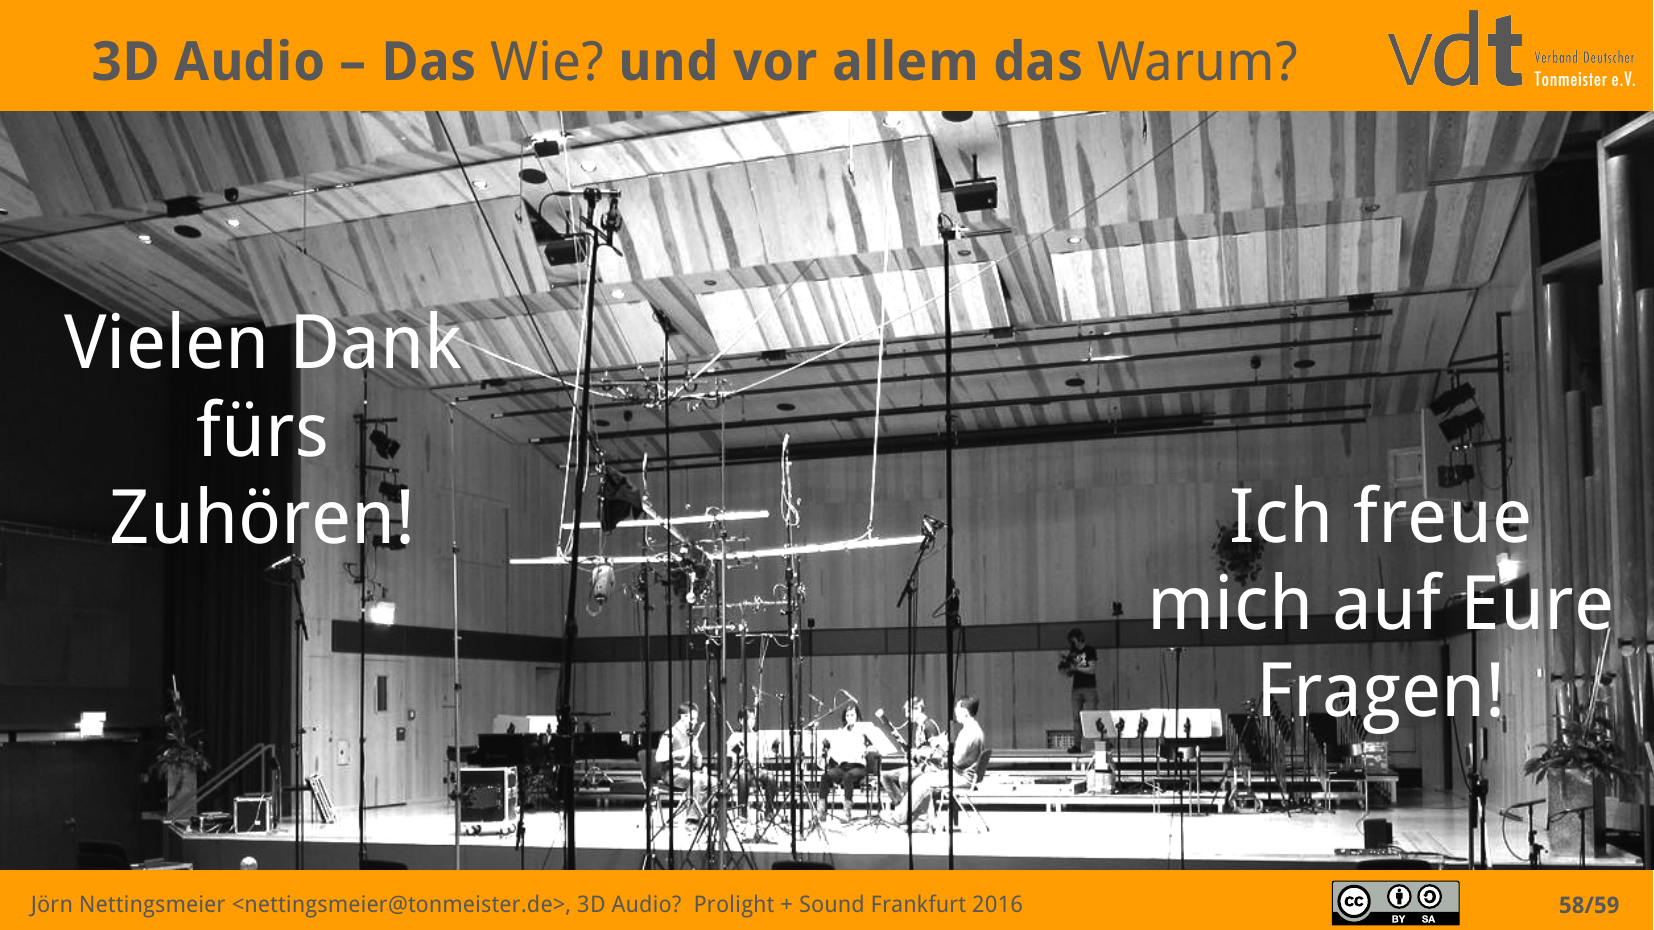

# 3D Audio – Das Wie? und vor allem das Warum?
Vielen Dank
fürs
Zuhören!
Ich freue mich auf Eure Fragen!